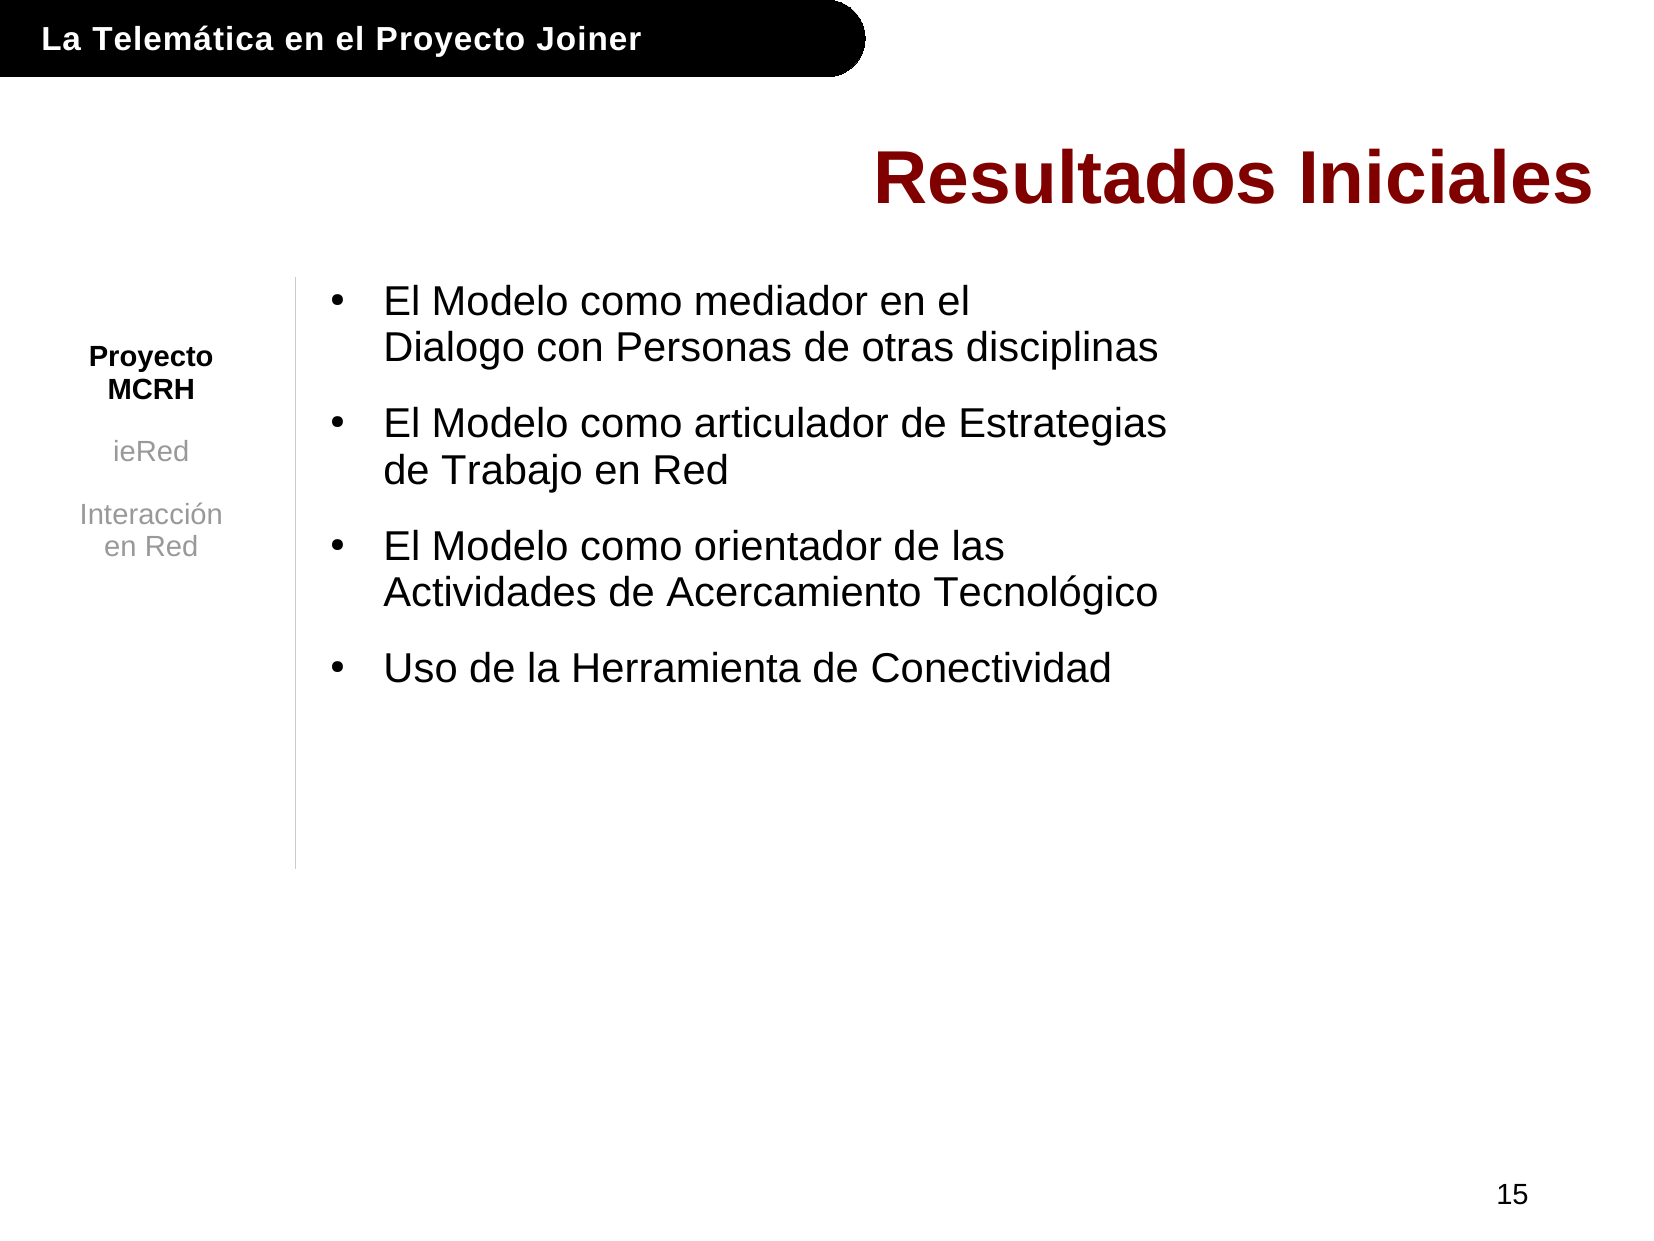

# Resultados Iniciales
El Modelo como mediador en el
Dialogo con Personas de otras disciplinas
El Modelo como articulador de Estrategias
de Trabajo en Red
El Modelo como orientador de las
Actividades de Acercamiento Tecnológico
Uso de la Herramienta de Conectividad
Proyecto
MCRH
ieRed
Interacción
en Red